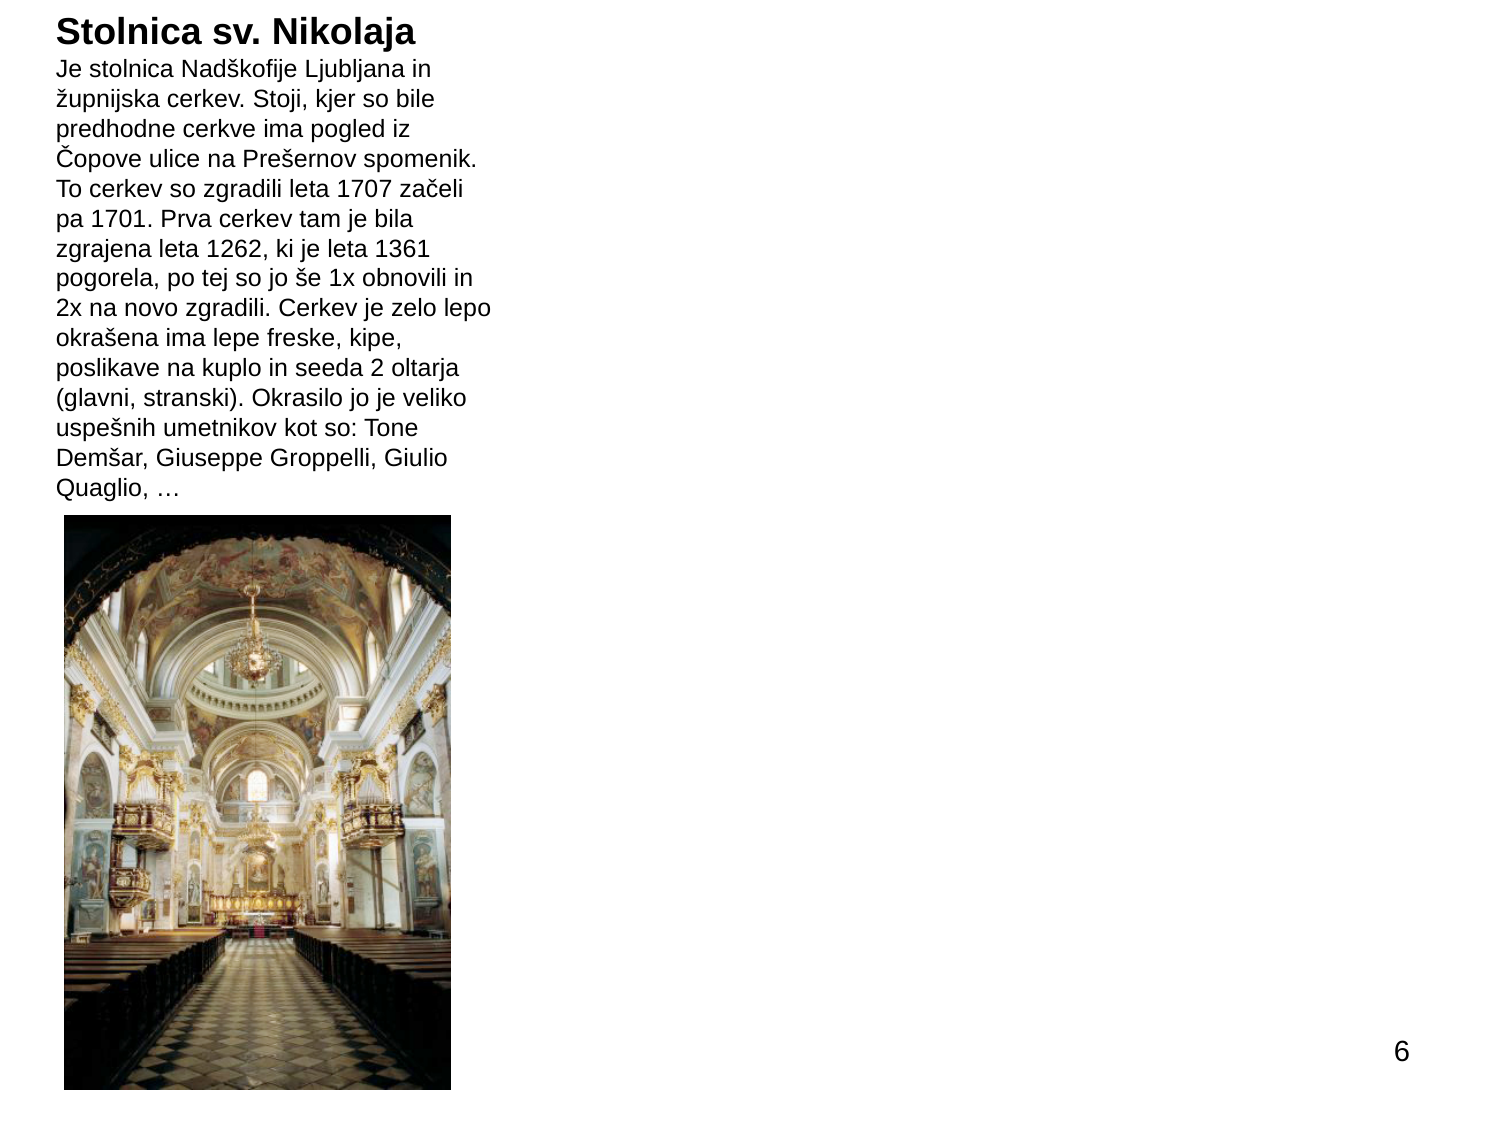

Stolnica sv. Nikolaja
Je stolnica Nadškofije Ljubljana in župnijska cerkev. Stoji, kjer so bile predhodne cerkve ima pogled iz Čopove ulice na Prešernov spomenik. To cerkev so zgradili leta 1707 začeli pa 1701. Prva cerkev tam je bila zgrajena leta 1262, ki je leta 1361 pogorela, po tej so jo še 1x obnovili in 2x na novo zgradili. Cerkev je zelo lepo okrašena ima lepe freske, kipe, poslikave na kuplo in seeda 2 oltarja (glavni, stranski). Okrasilo jo je veliko uspešnih umetnikov kot so: Tone Demšar, Giuseppe Groppelli, Giulio Quaglio, …